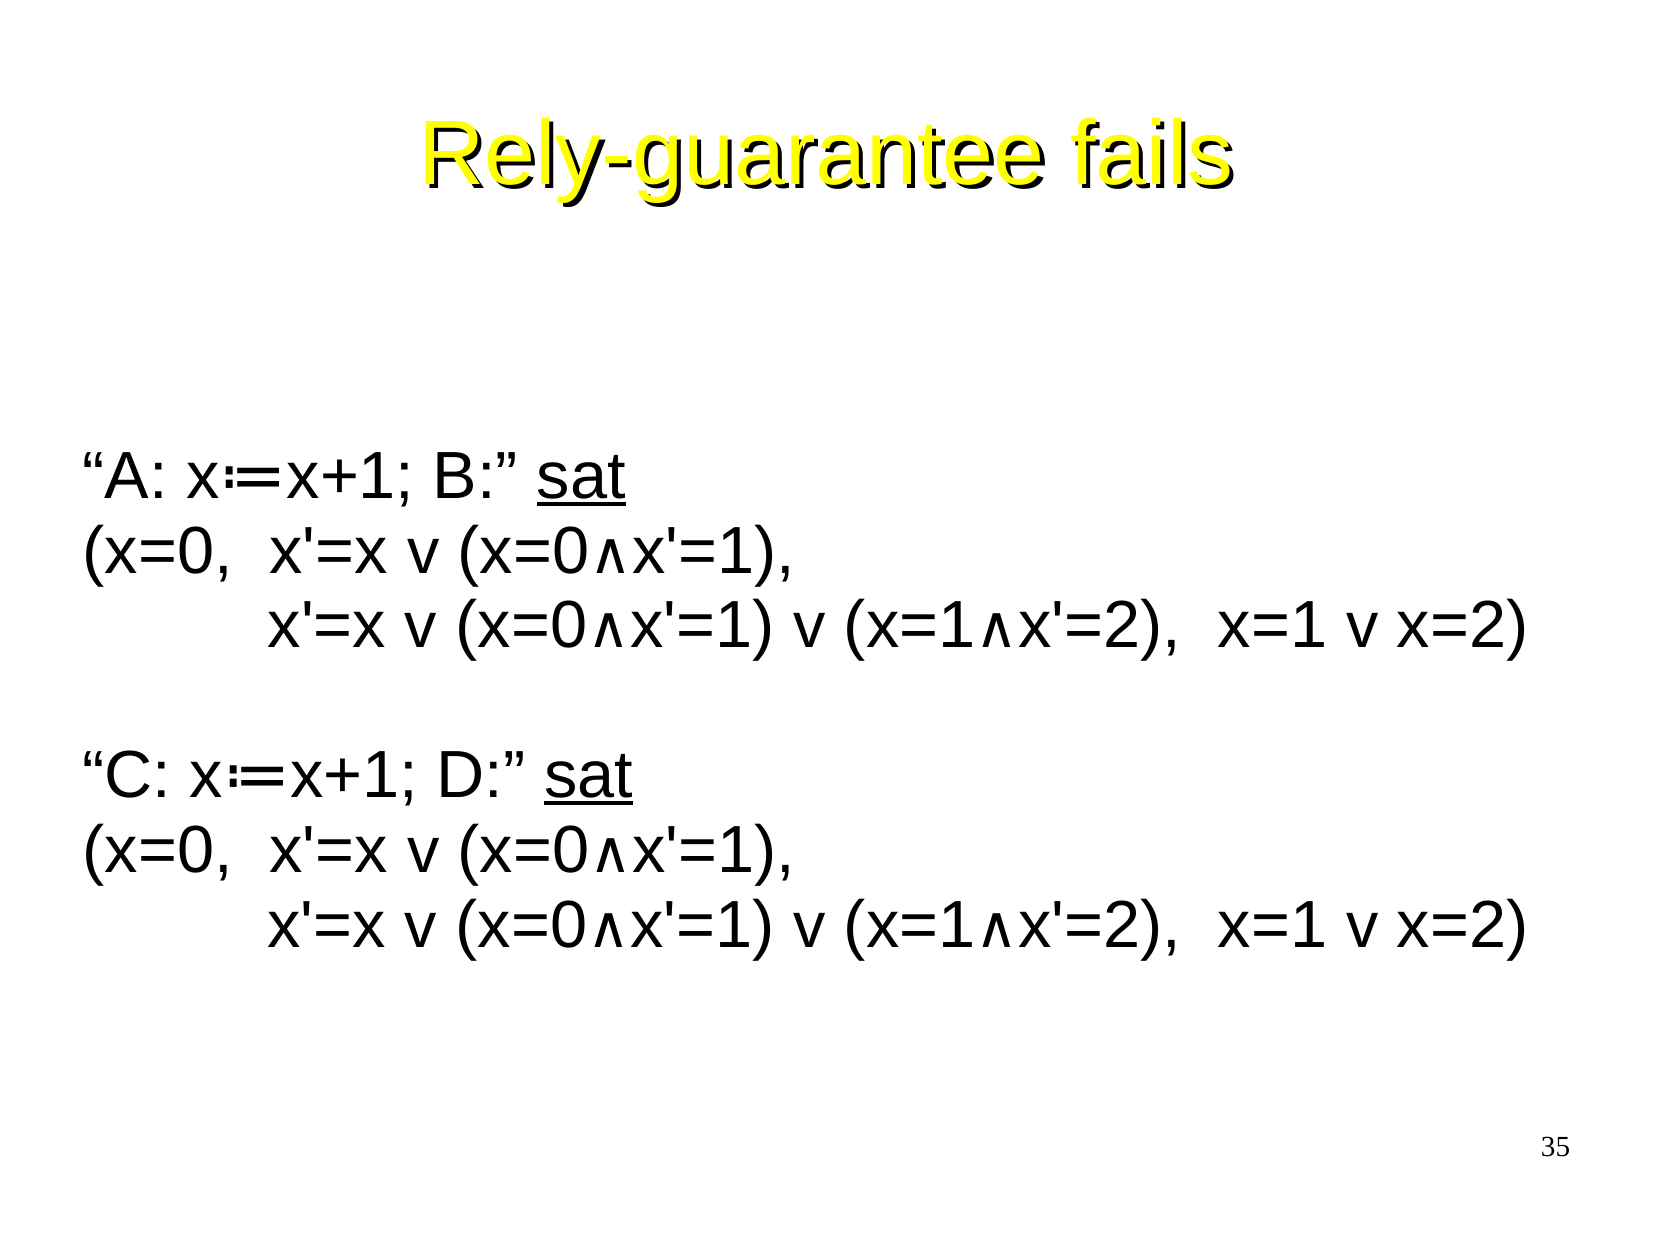

# Rely-guarantee fails
“A: x≔x+1; B:” sat
(x=0, x'=x v (x=0∧x'=1),
 x'=x v (x=0∧x'=1) v (x=1∧x'=2), x=1 v x=2)
“C: x≔x+1; D:” sat
(x=0, x'=x v (x=0∧x'=1),
 x'=x v (x=0∧x'=1) v (x=1∧x'=2), x=1 v x=2)
35